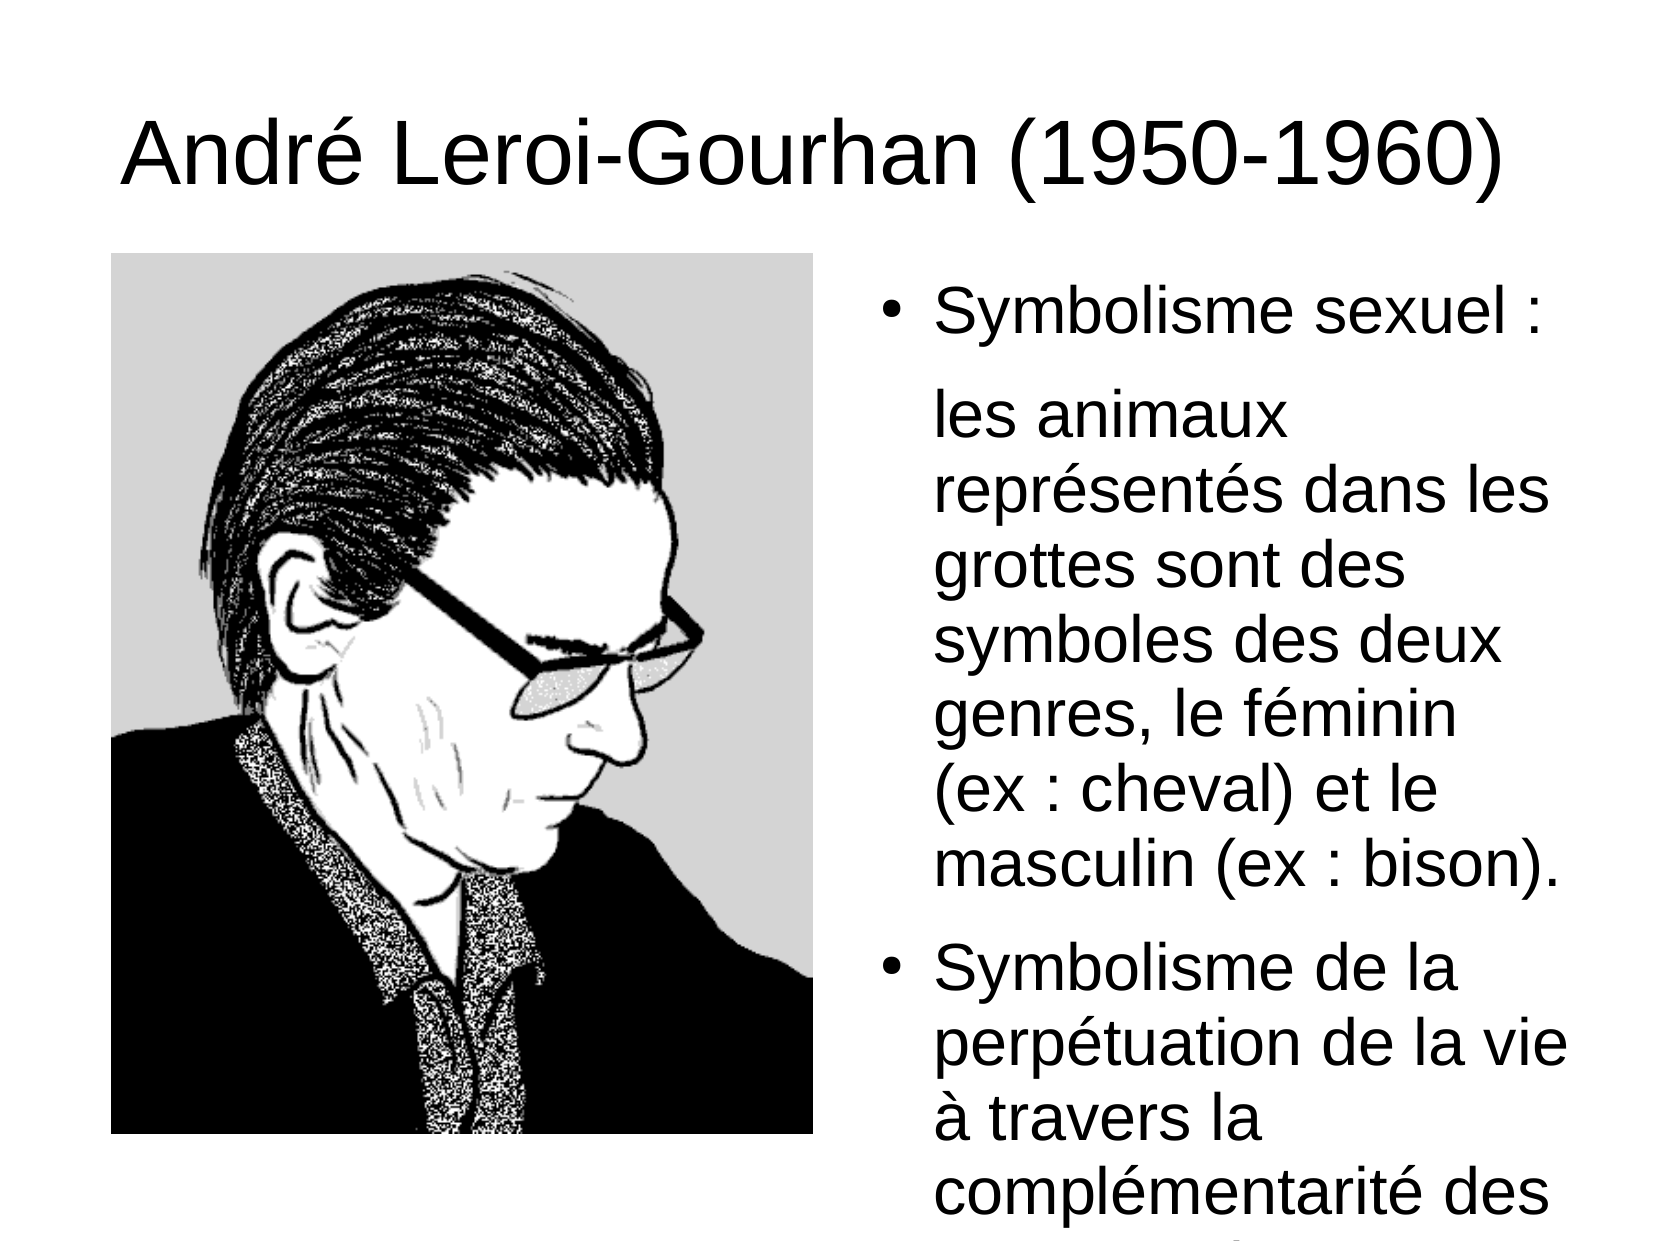

# André Leroi-Gourhan (1950-1960)
Symbolisme sexuel :
les animaux représentés dans les grottes sont des symboles des deux genres, le féminin (ex : cheval) et le masculin (ex : bison).
Symbolisme de la perpétuation de la vie à travers la complémentarité des genres et la naissance.